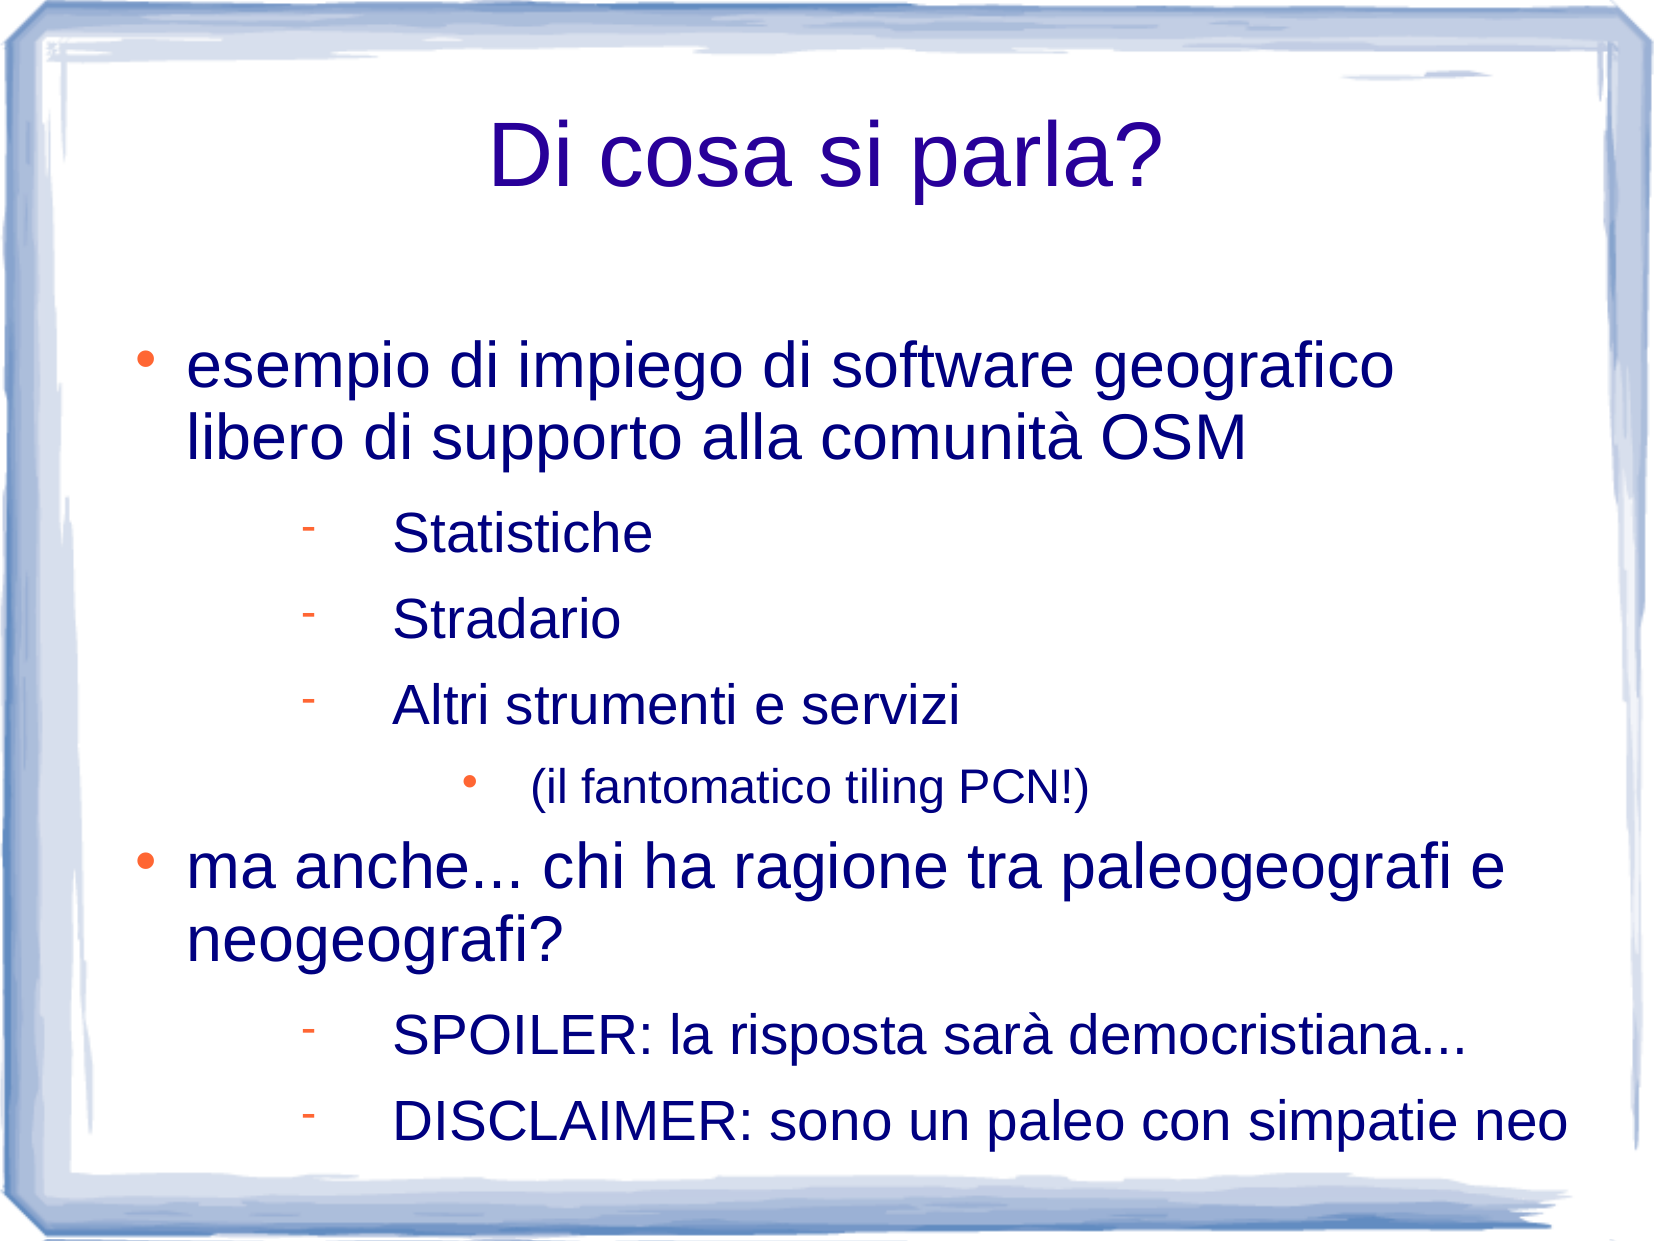

# Di cosa si parla?
esempio di impiego di software geografico libero di supporto alla comunità OSM
Statistiche
Stradario
Altri strumenti e servizi
(il fantomatico tiling PCN!)
ma anche... chi ha ragione tra paleogeografi e neogeografi?
SPOILER: la risposta sarà democristiana...
DISCLAIMER: sono un paleo con simpatie neo